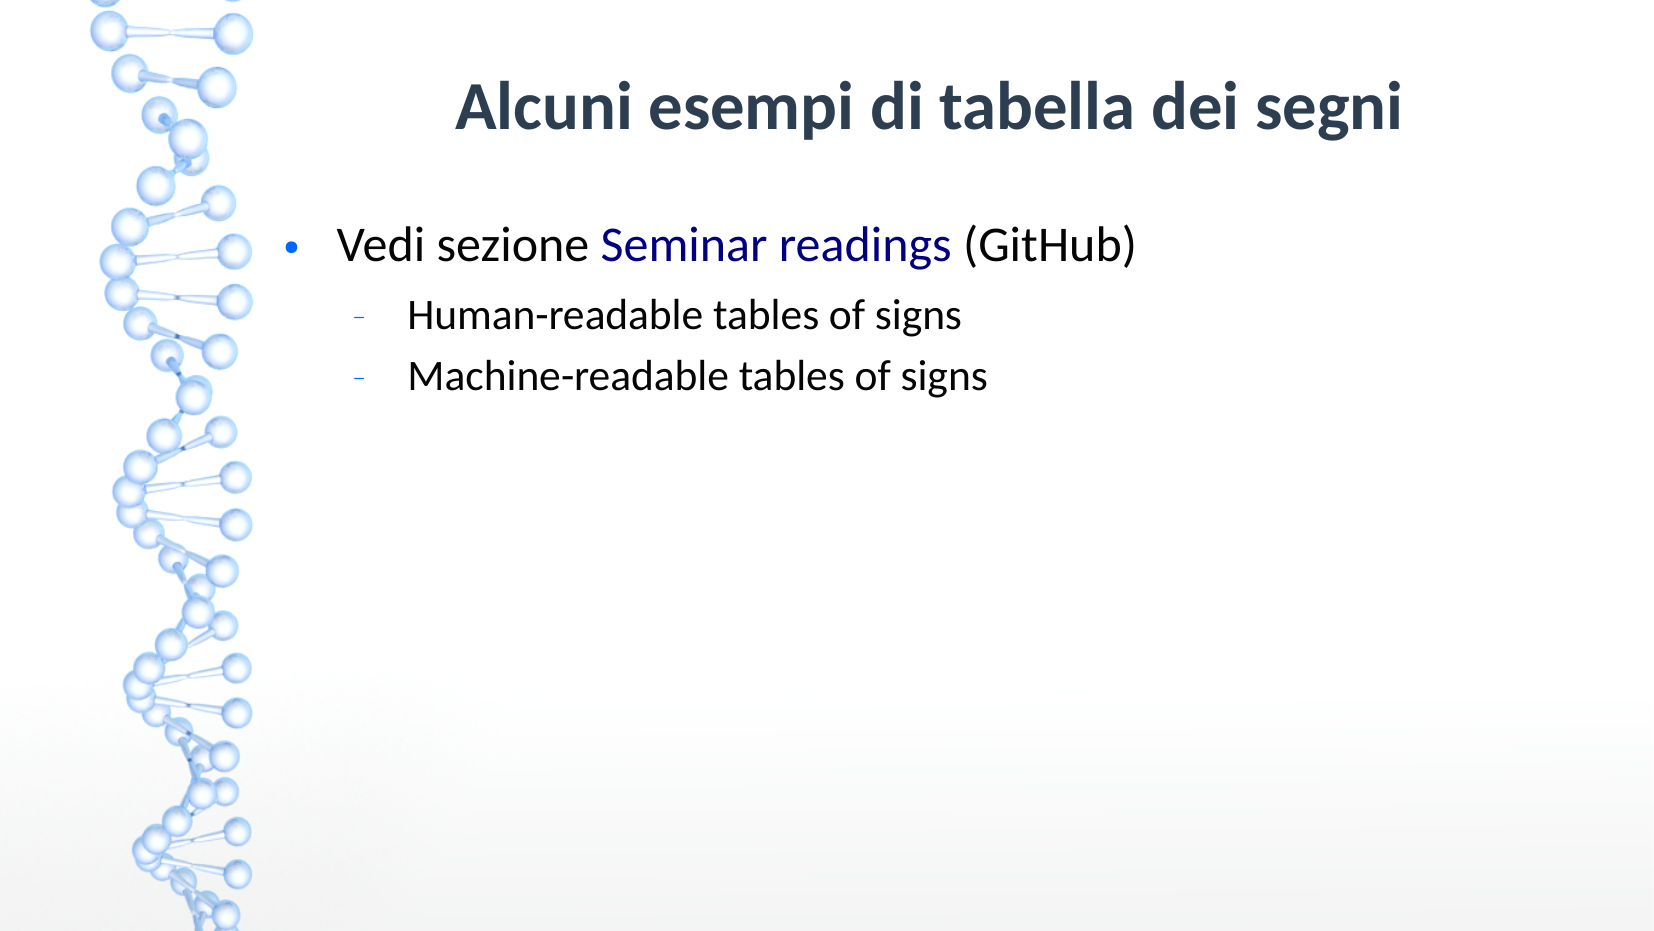

# Alcuni esempi di tabella dei segni
Vedi sezione Seminar readings (GitHub)
Human-readable tables of signs
Machine-readable tables of signs